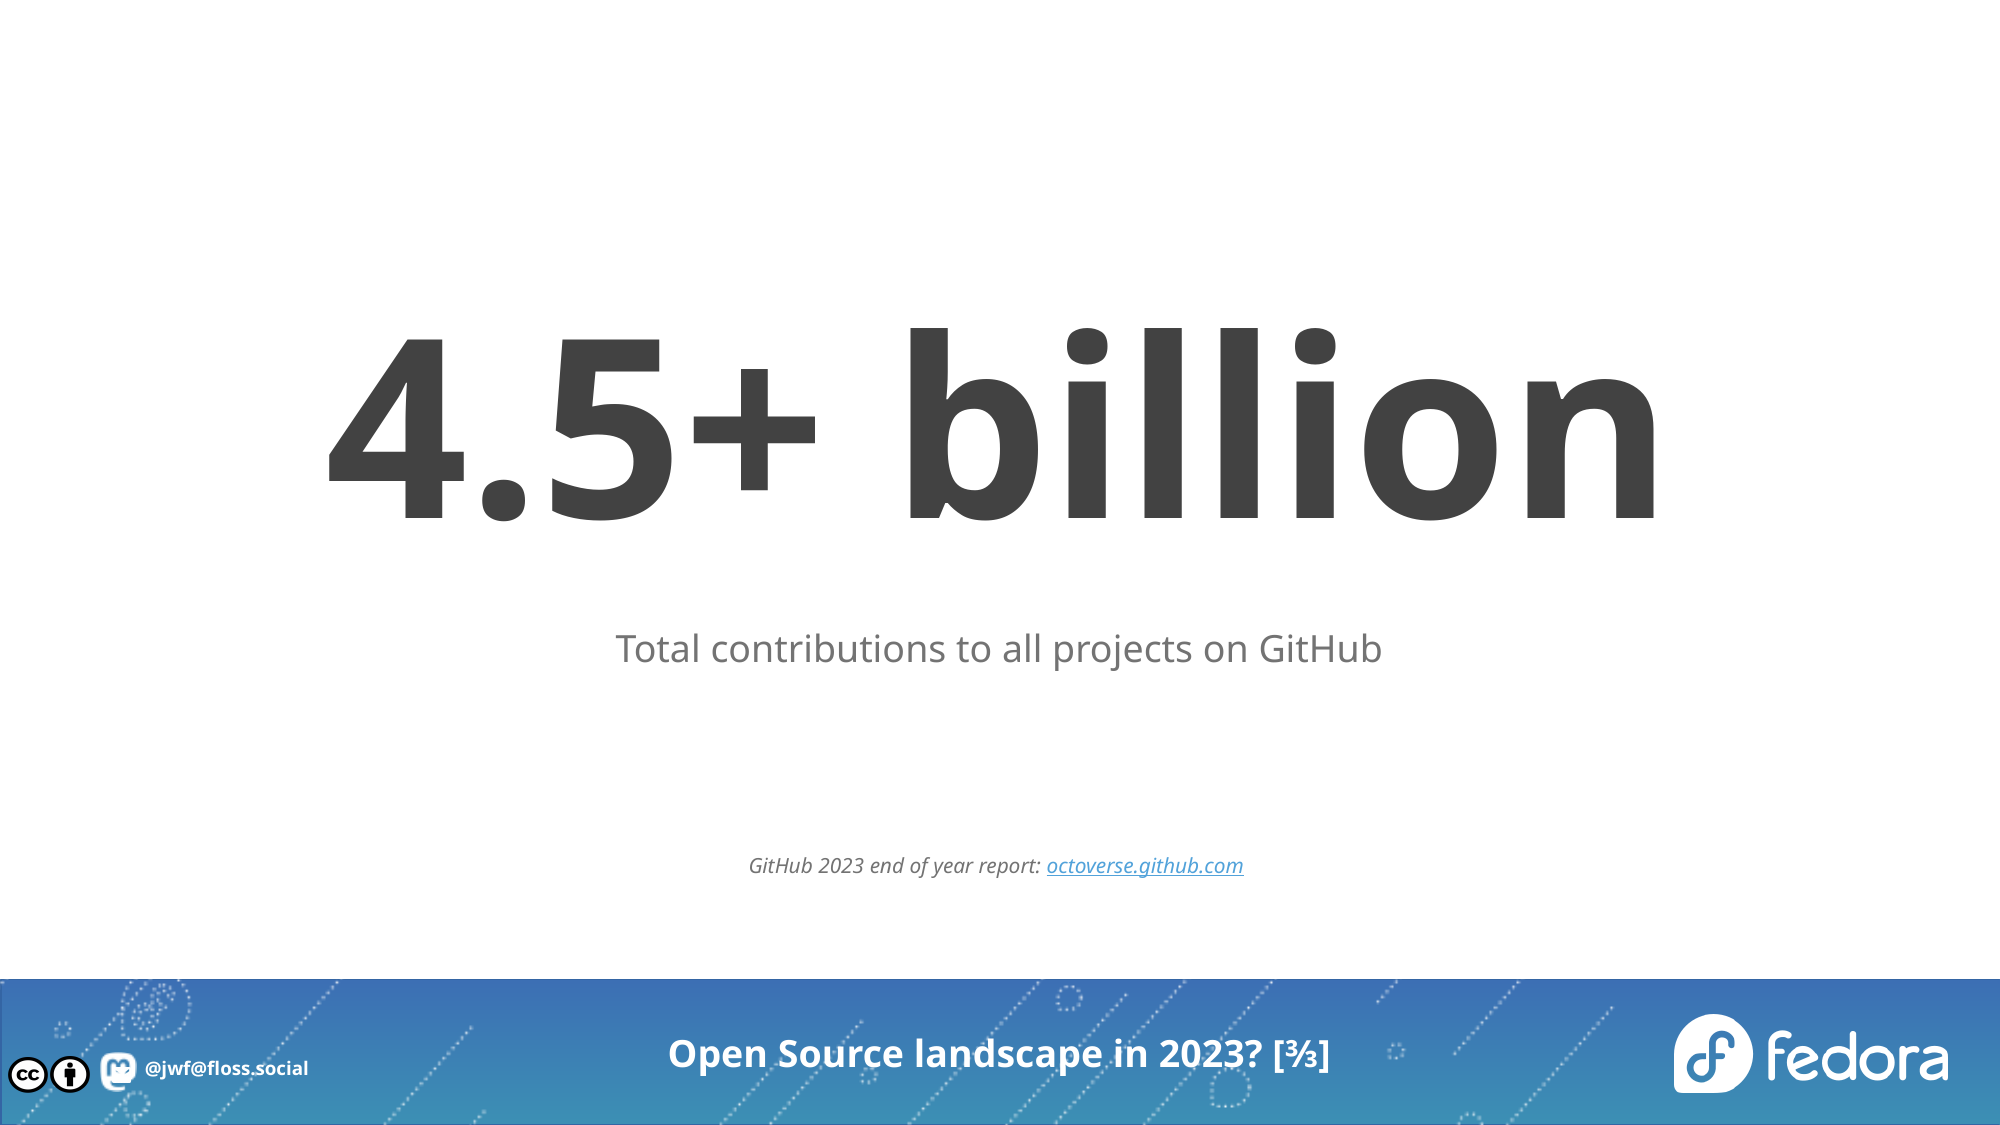

4.5+ billion
Total contributions to all projects on GitHub
GitHub 2023 end of year report: octoverse.github.com
# Open Source landscape in 2023? [3⁄3]
@jwf@floss.social